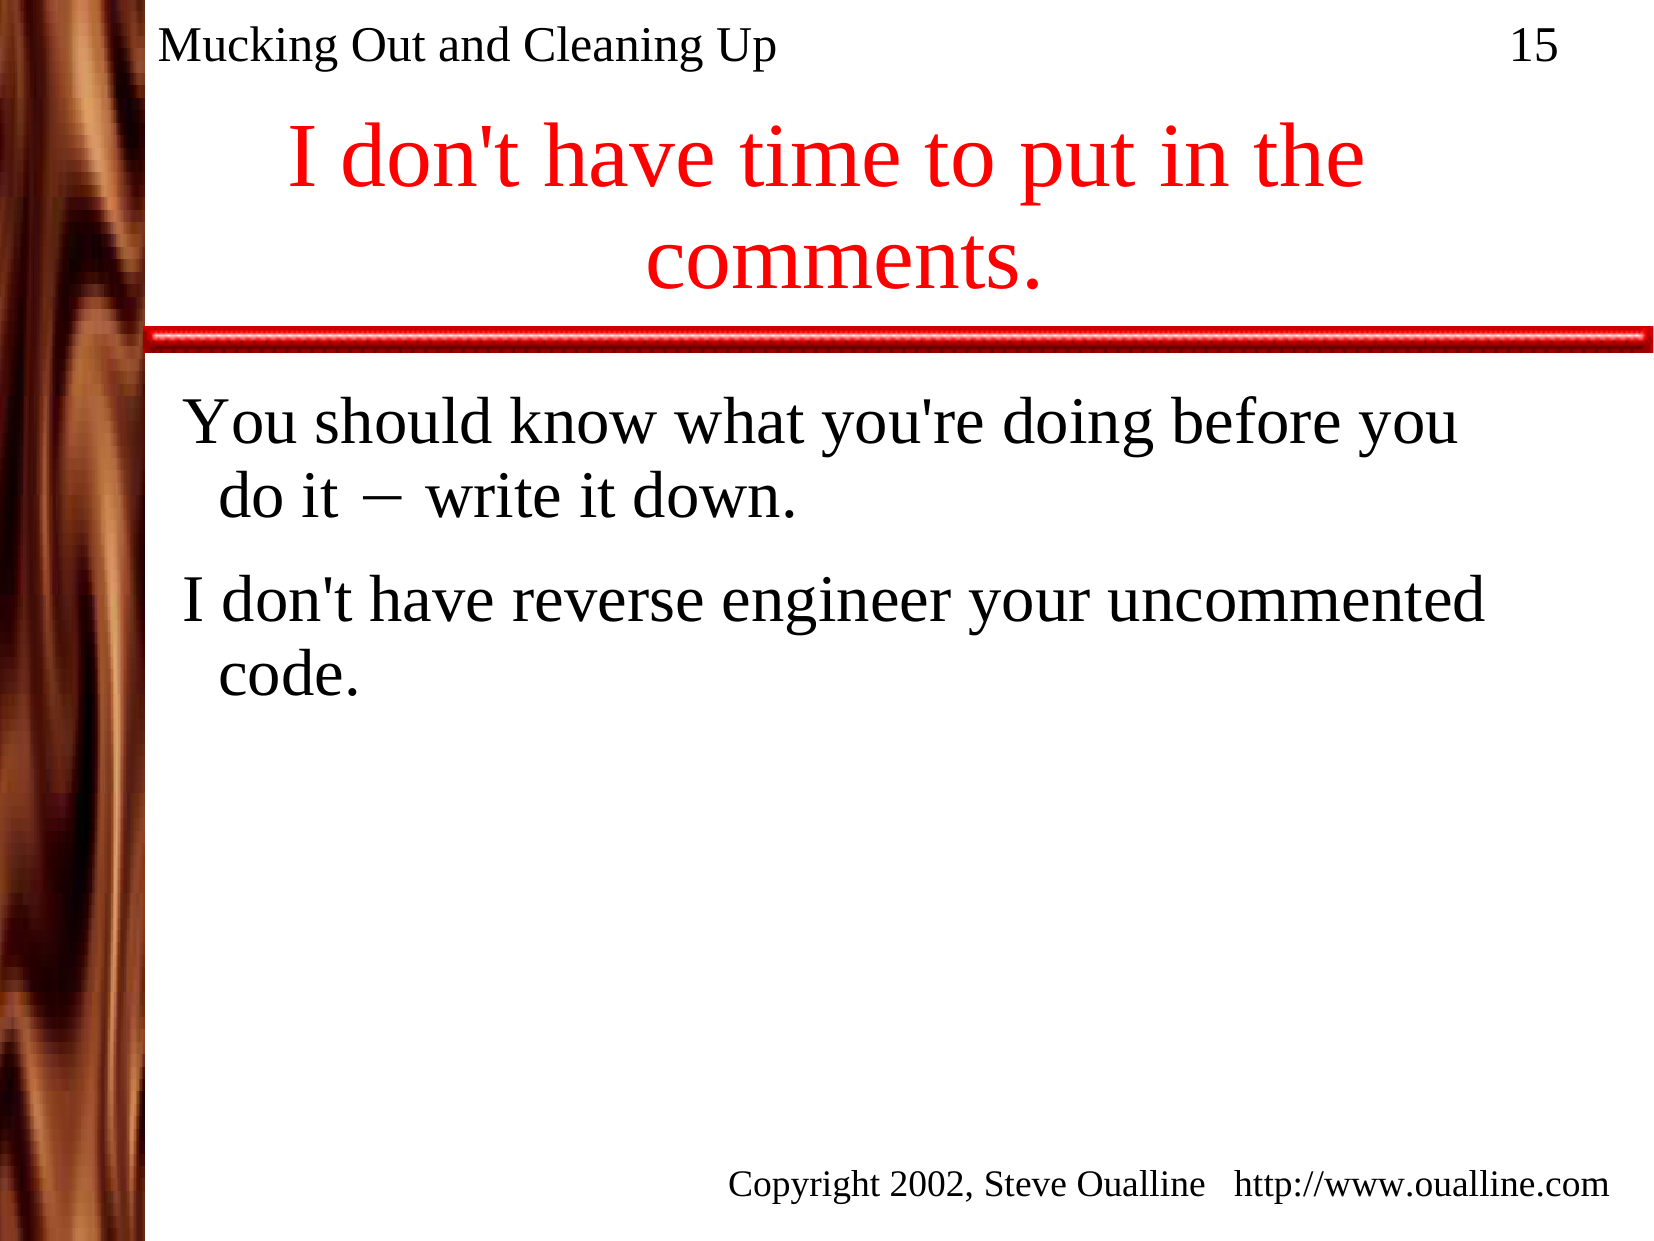

# I don't have time to put in the comments.
You should know what you're doing before you do it  write it down.
I don't have reverse engineer your uncommented code.